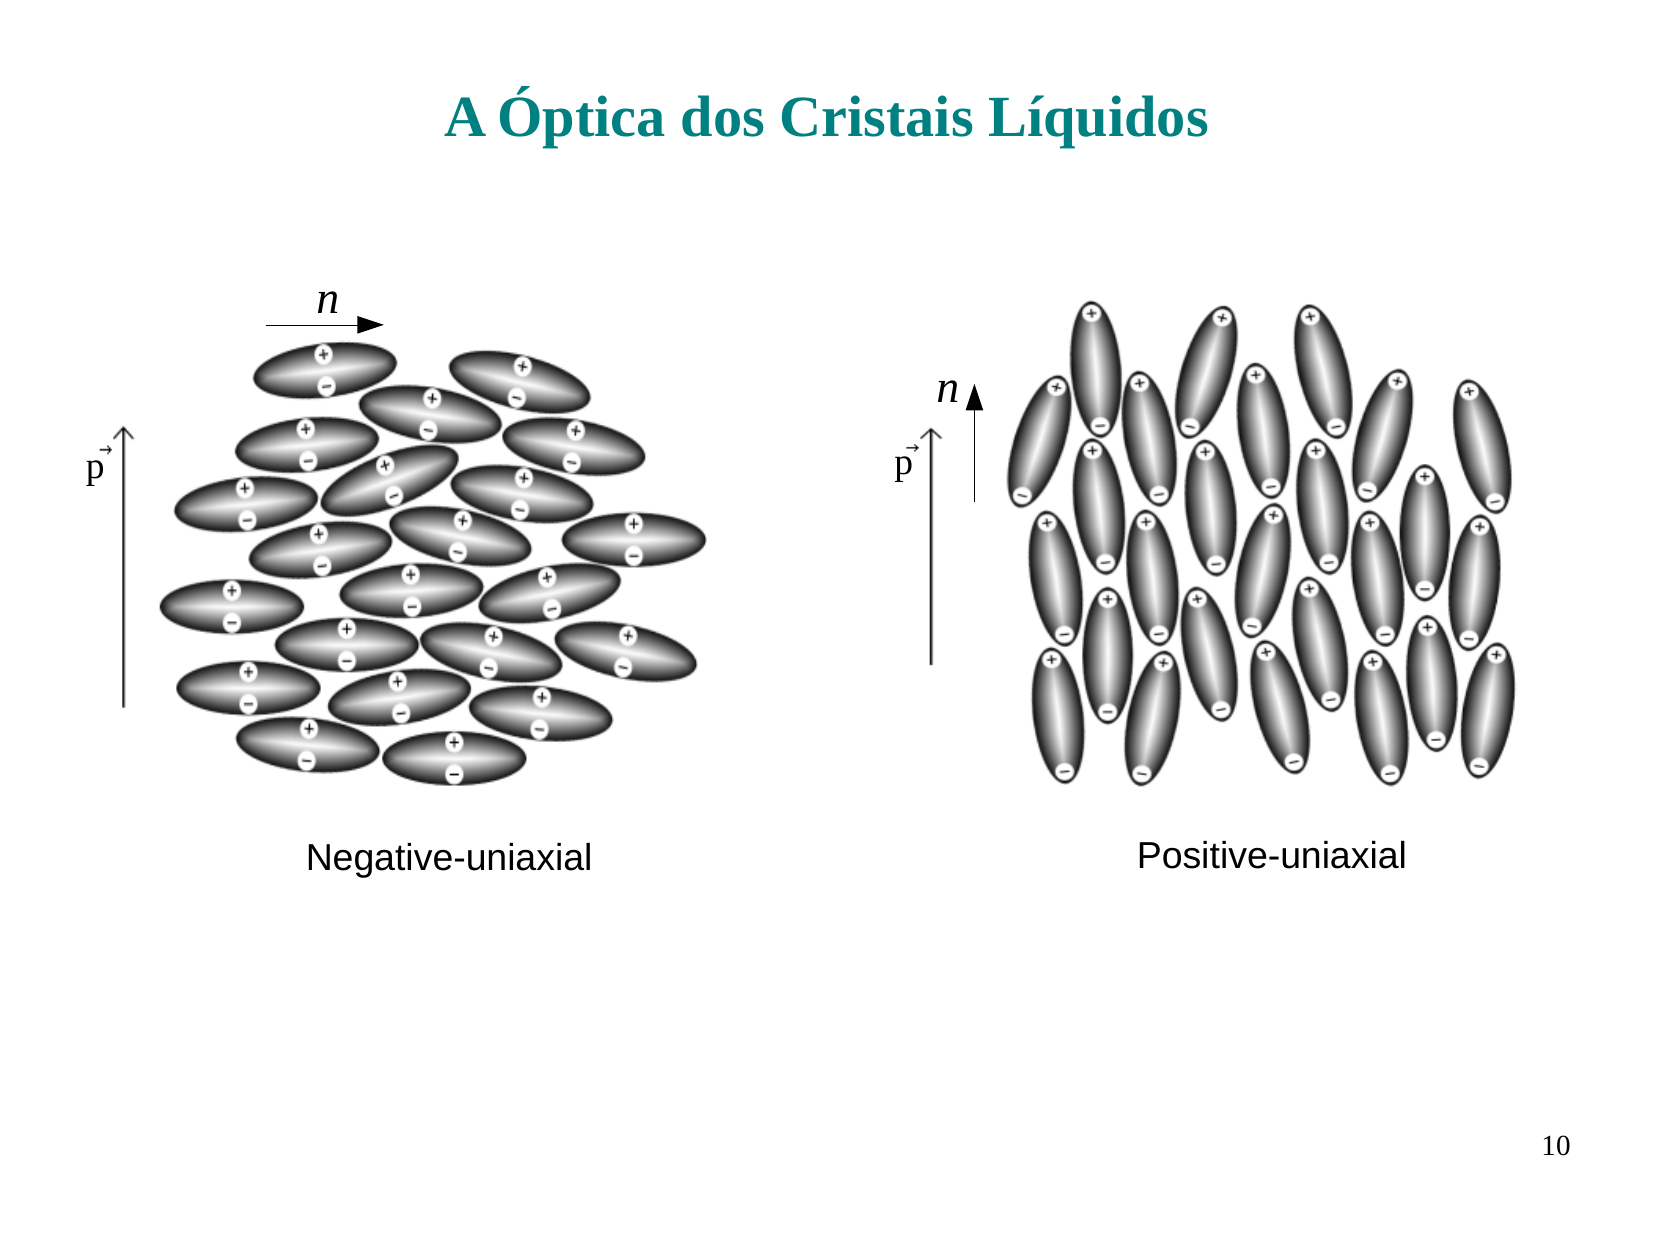

# A Óptica dos Cristais Líquidos
n
n
p
p
Positive-uniaxial
Negative-uniaxial
10